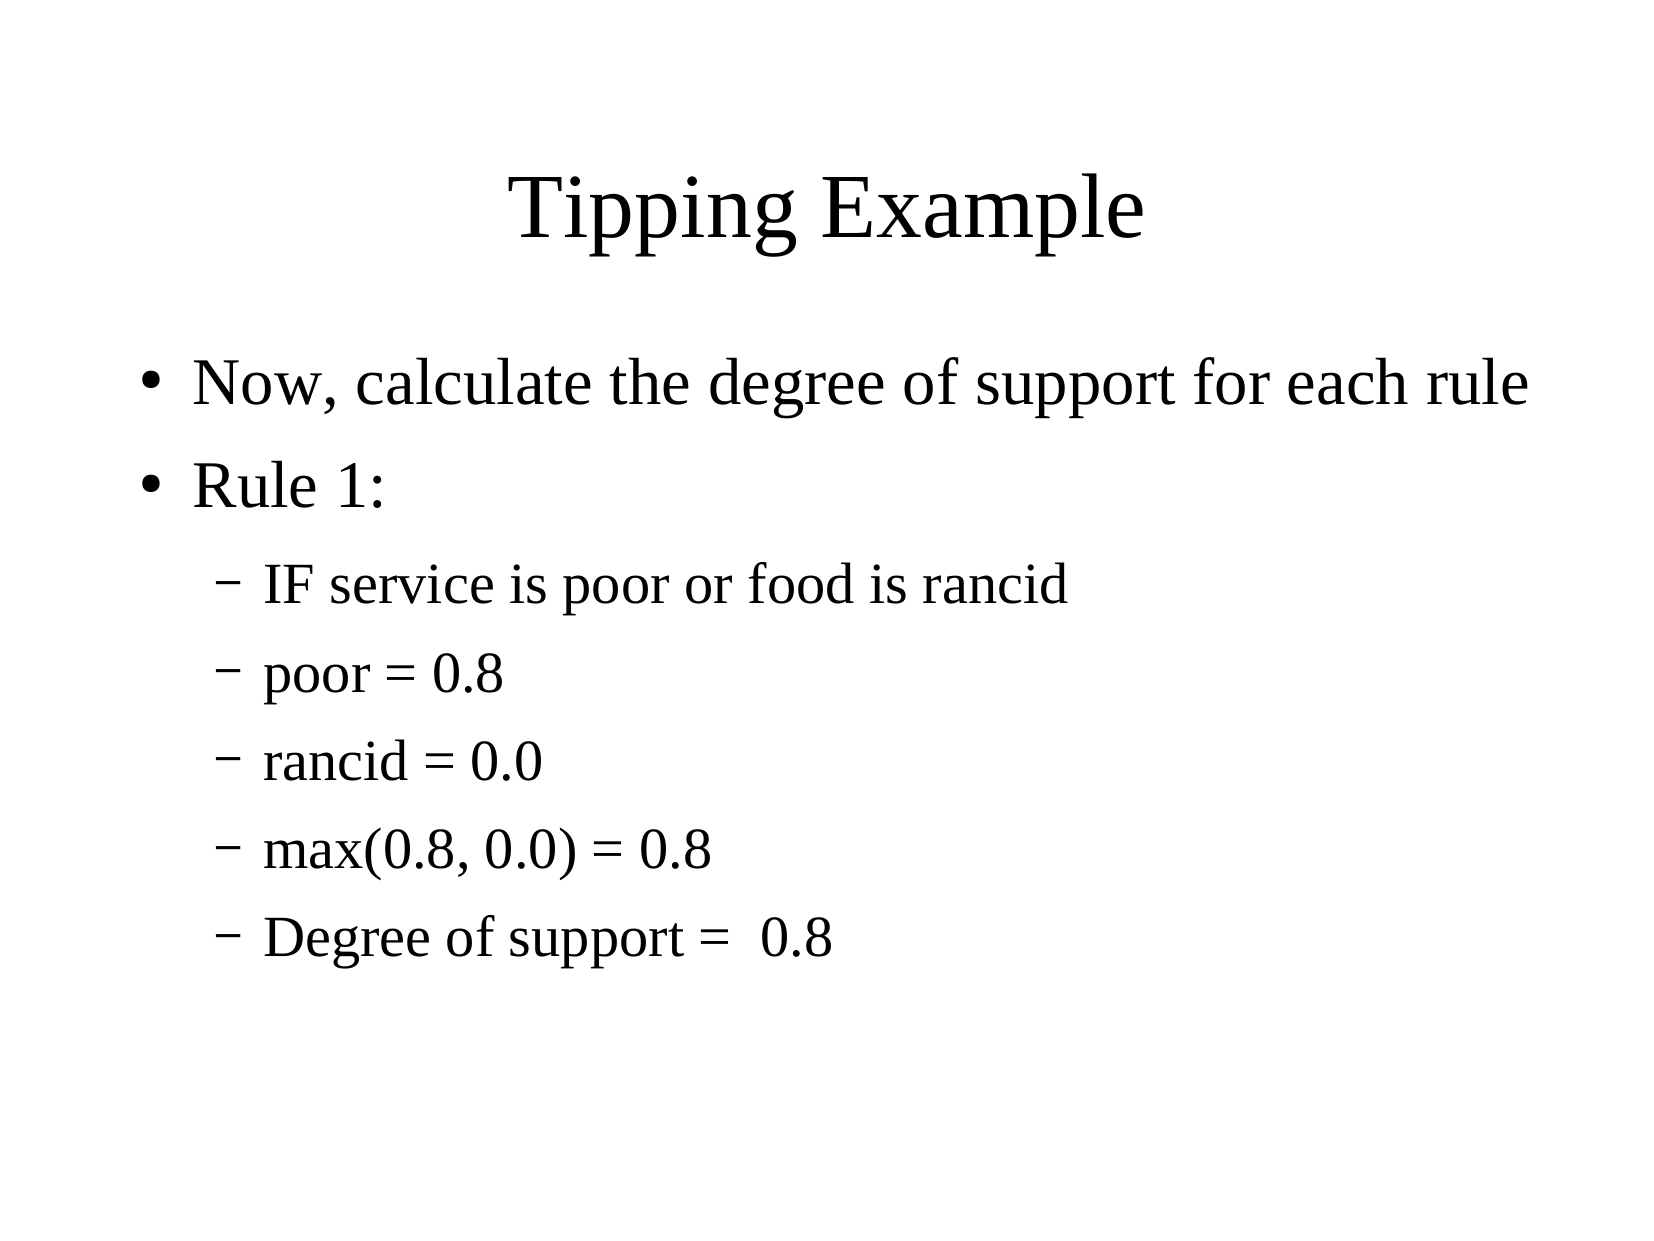

# Tipping Example
Now, calculate the degree of support for each rule
Rule 1:
IF service is poor or food is rancid
poor = 0.8
rancid = 0.0
max(0.8, 0.0) = 0.8
Degree of support = 0.8